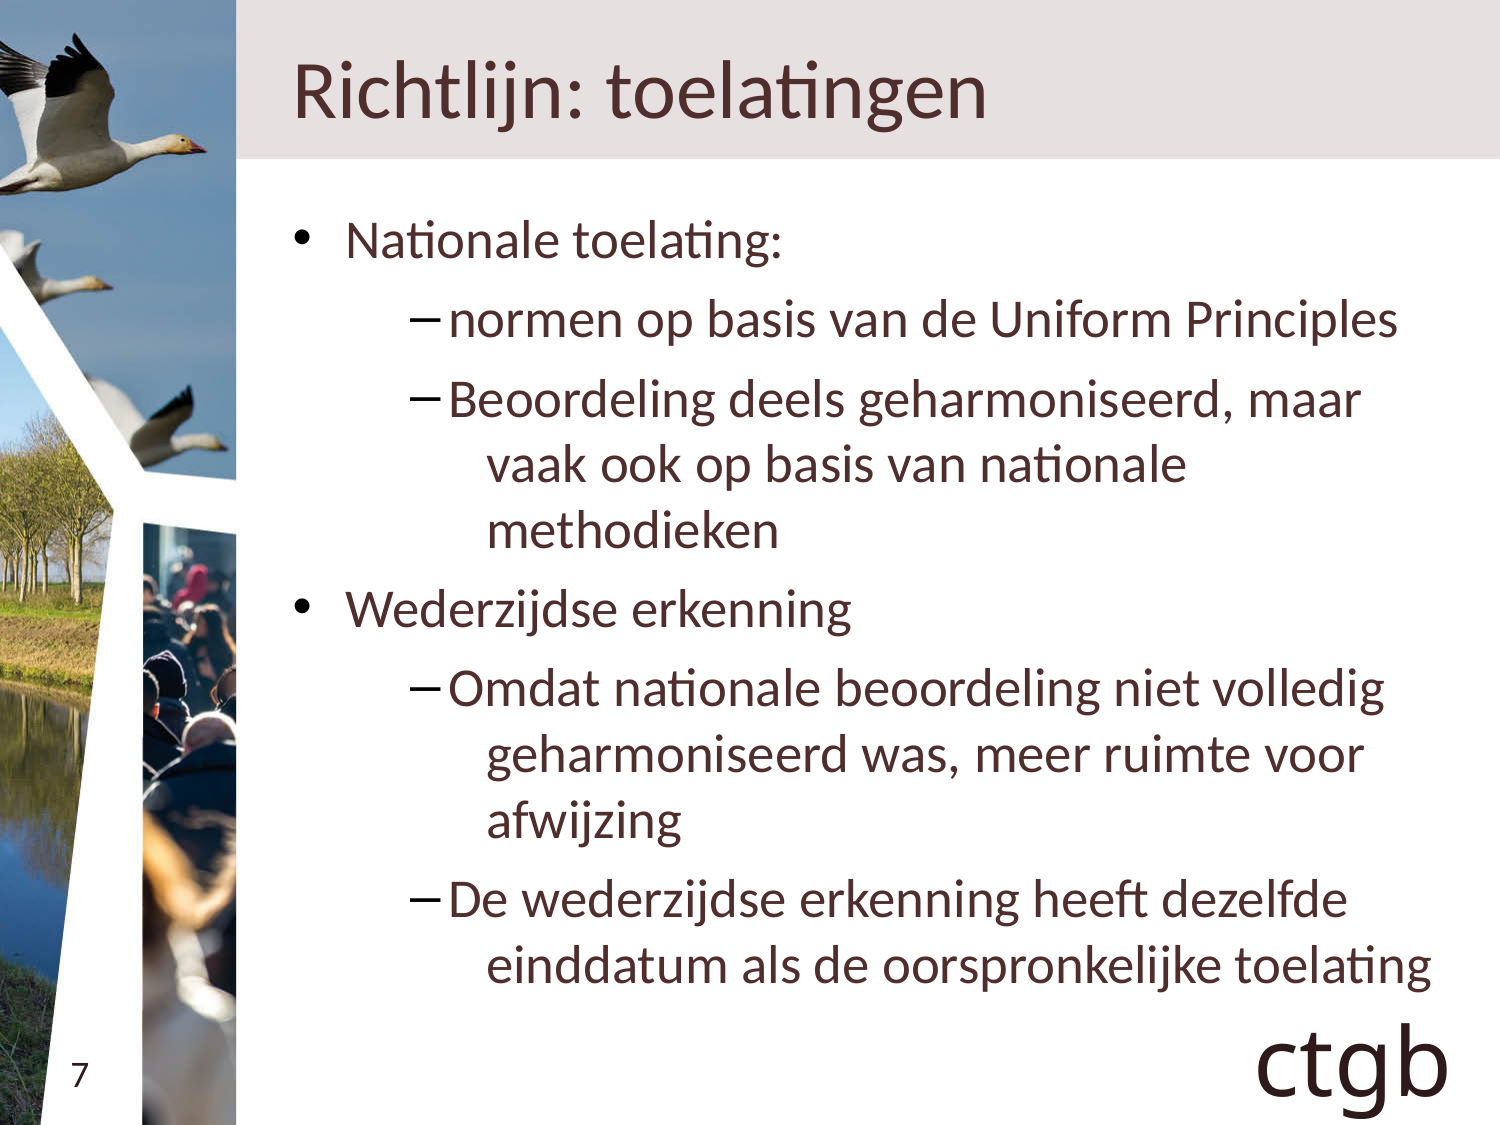

# Richtlijn: toelatingen
Nationale toelating:
normen op basis van de Uniform Principles
Beoordeling deels geharmoniseerd, maar vaak ook op basis van nationale methodieken
Wederzijdse erkenning
Omdat nationale beoordeling niet volledig geharmoniseerd was, meer ruimte voor afwijzing
De wederzijdse erkenning heeft dezelfde einddatum als de oorspronkelijke toelating